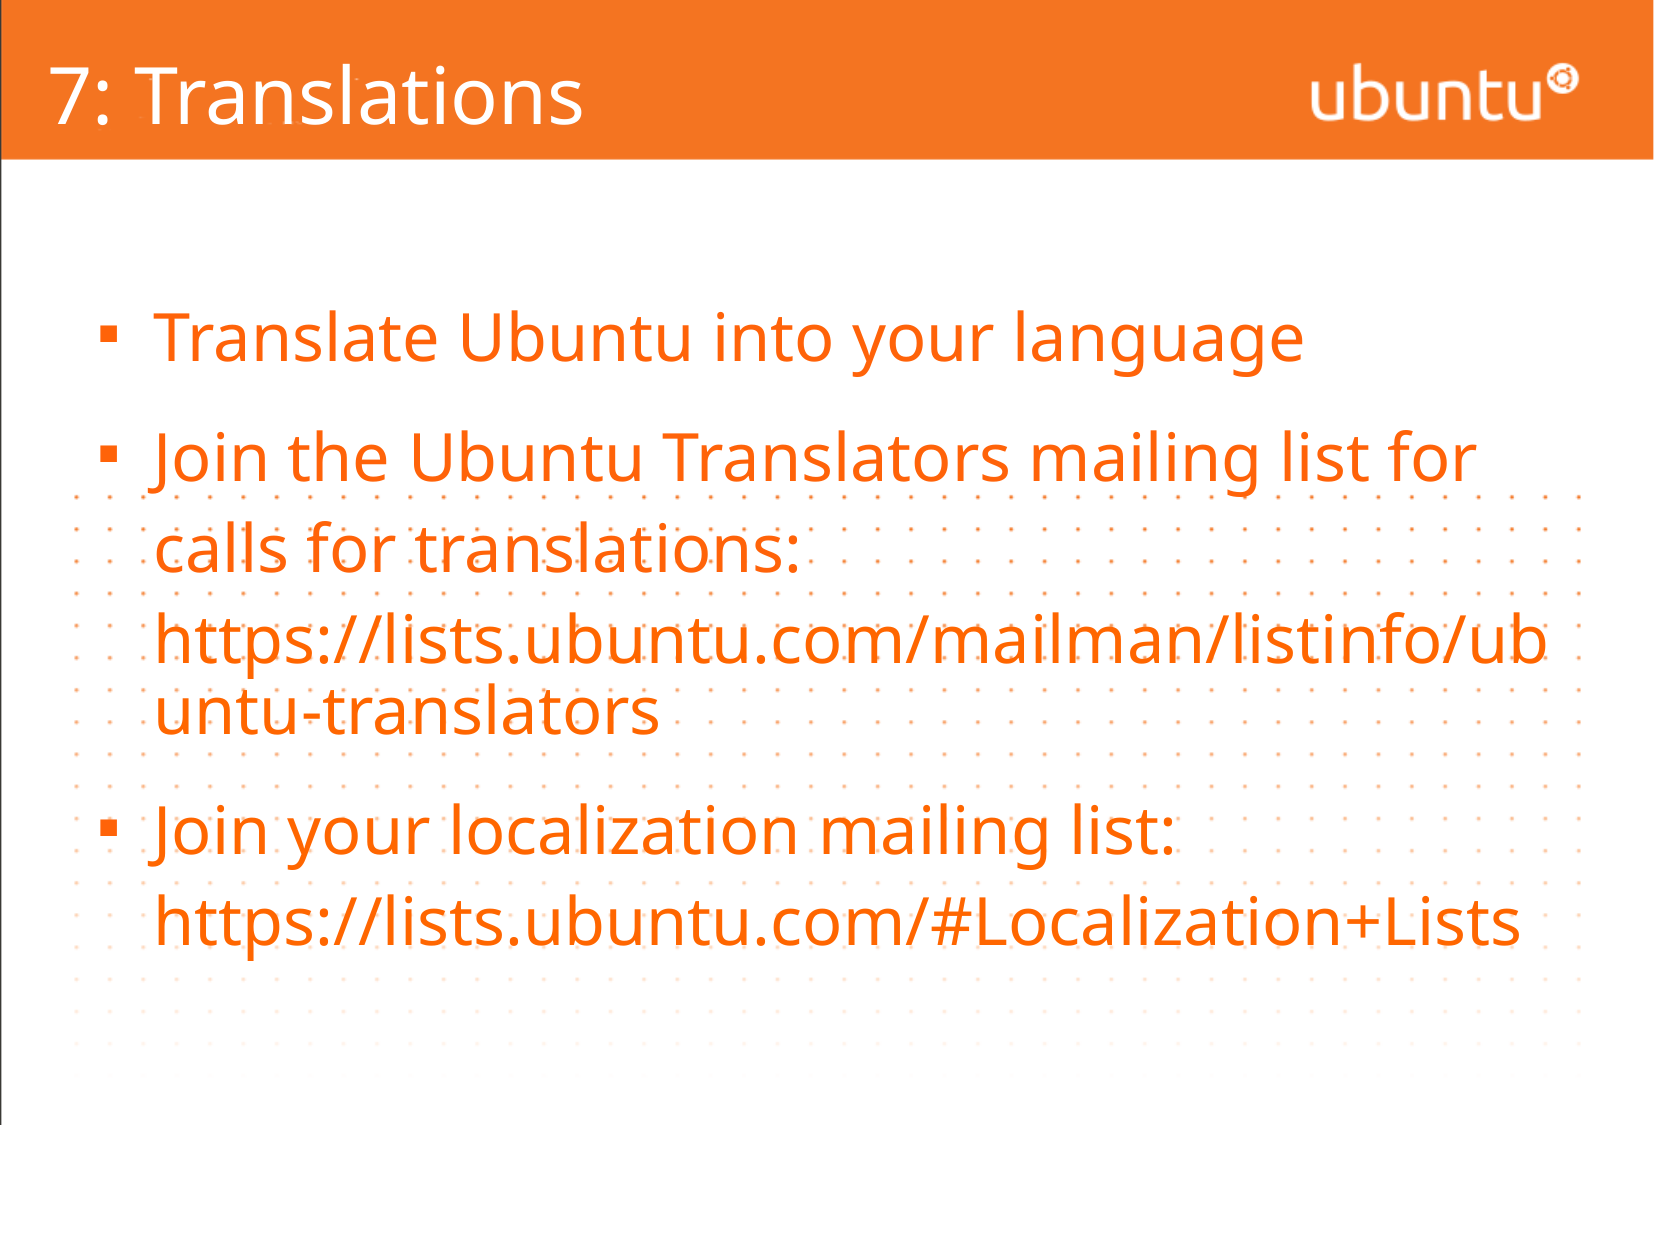

# 7: Translations
Translate Ubuntu into your language
Join the Ubuntu Translators mailing list for calls for translations: https://lists.ubuntu.com/mailman/listinfo/ubuntu-translators
Join your localization mailing list: https://lists.ubuntu.com/#Localization+Lists